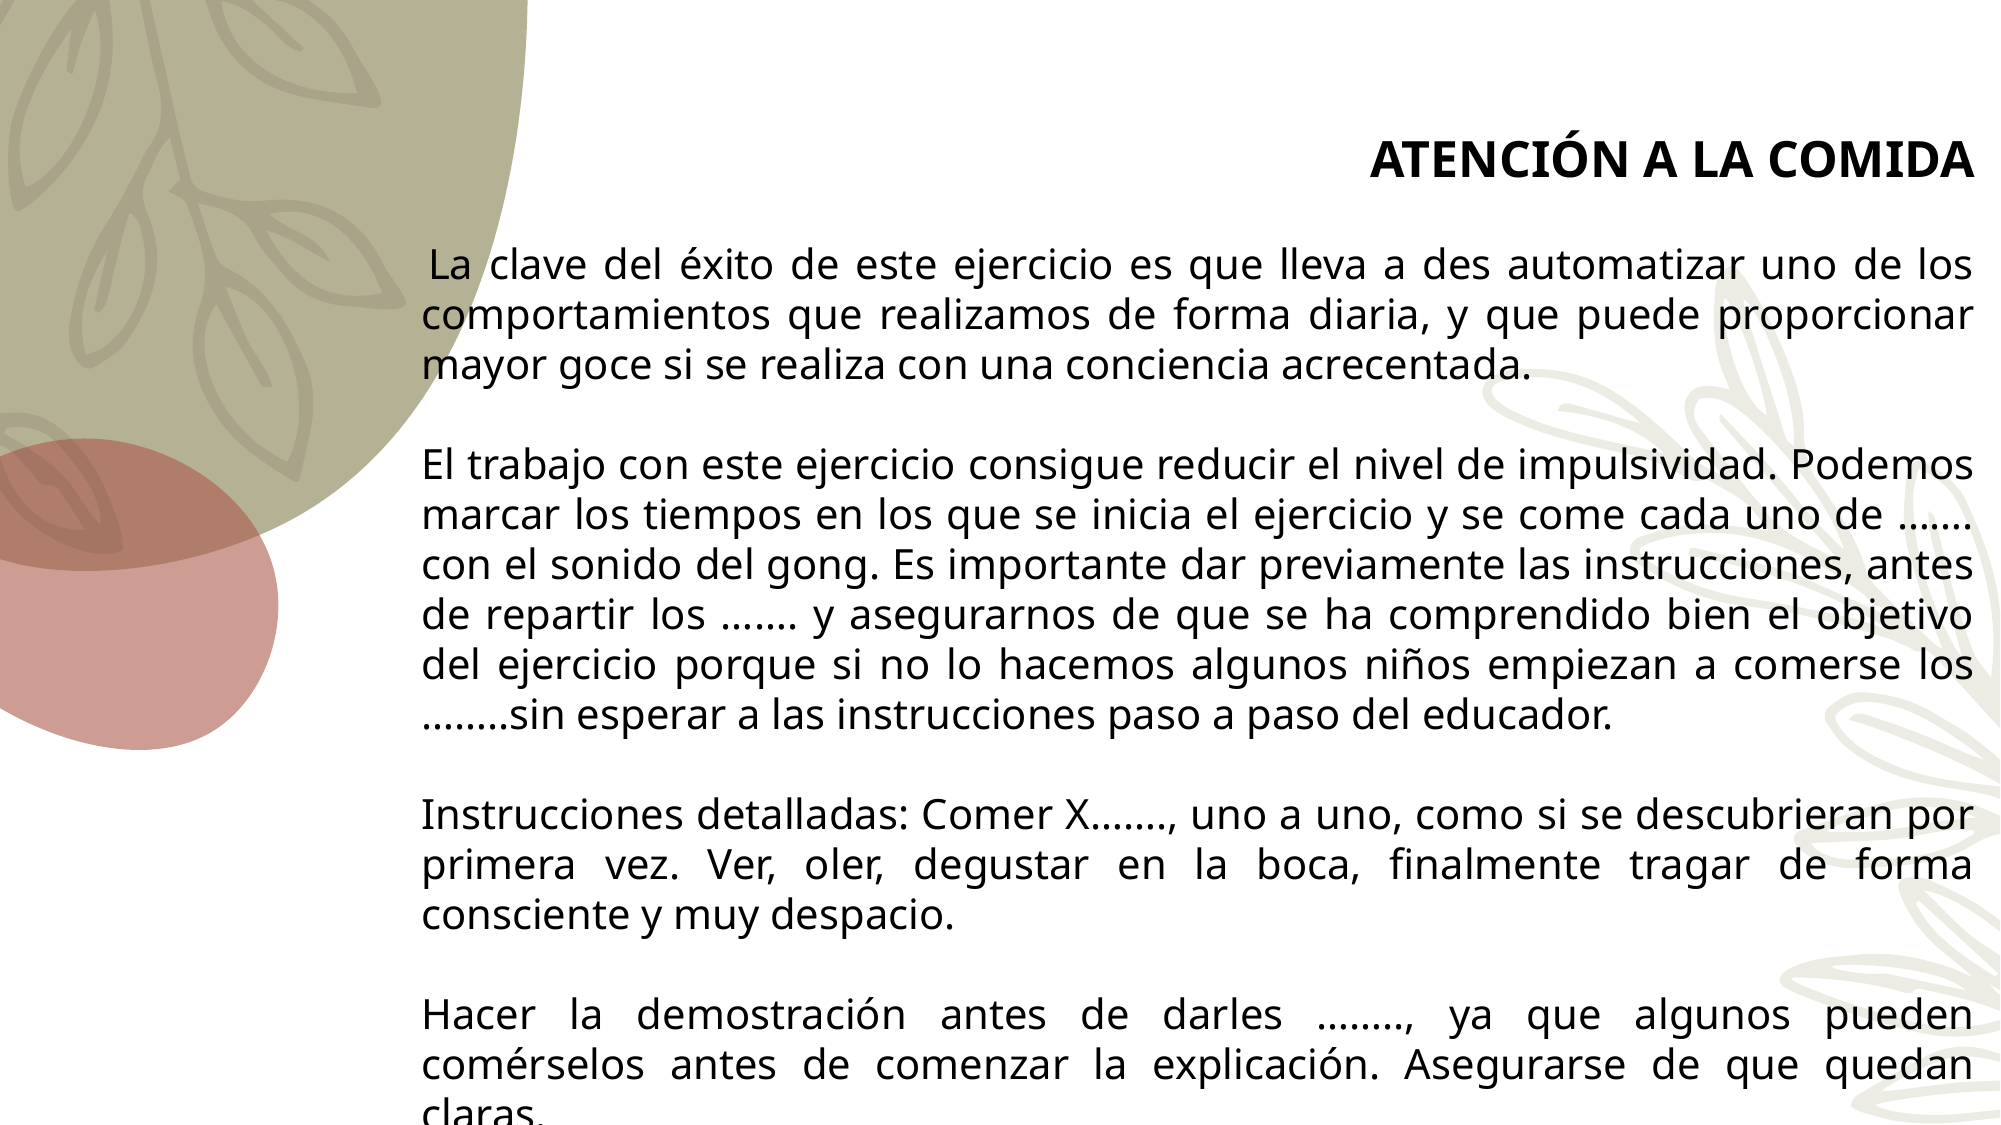

ATENCIÓN A LA COMIDA
 La clave del éxito de este ejercicio es que lleva a des automatizar uno de los comportamientos que realizamos de forma diaria, y que puede proporcionar mayor goce si se realiza con una conciencia acrecentada.
El trabajo con este ejercicio consigue reducir el nivel de impulsividad. Podemos marcar los tiempos en los que se inicia el ejercicio y se come cada uno de ……. con el sonido del gong. Es importante dar previamente las instrucciones, antes de repartir los ……. y asegurarnos de que se ha comprendido bien el objetivo del ejercicio porque si no lo hacemos algunos niños empiezan a comerse los ……..sin esperar a las instrucciones paso a paso del educador.
Instrucciones detalladas: Comer X……., uno a uno, como si se descubrieran por primera vez. Ver, oler, degustar en la boca, finalmente tragar de forma consciente y muy despacio.
Hacer la demostración antes de darles …….., ya que algunos pueden comérselos antes de comenzar la explicación. Asegurarse de que quedan claras.
El objetivo es comer conscientemente, con atención plena en los sentidos.